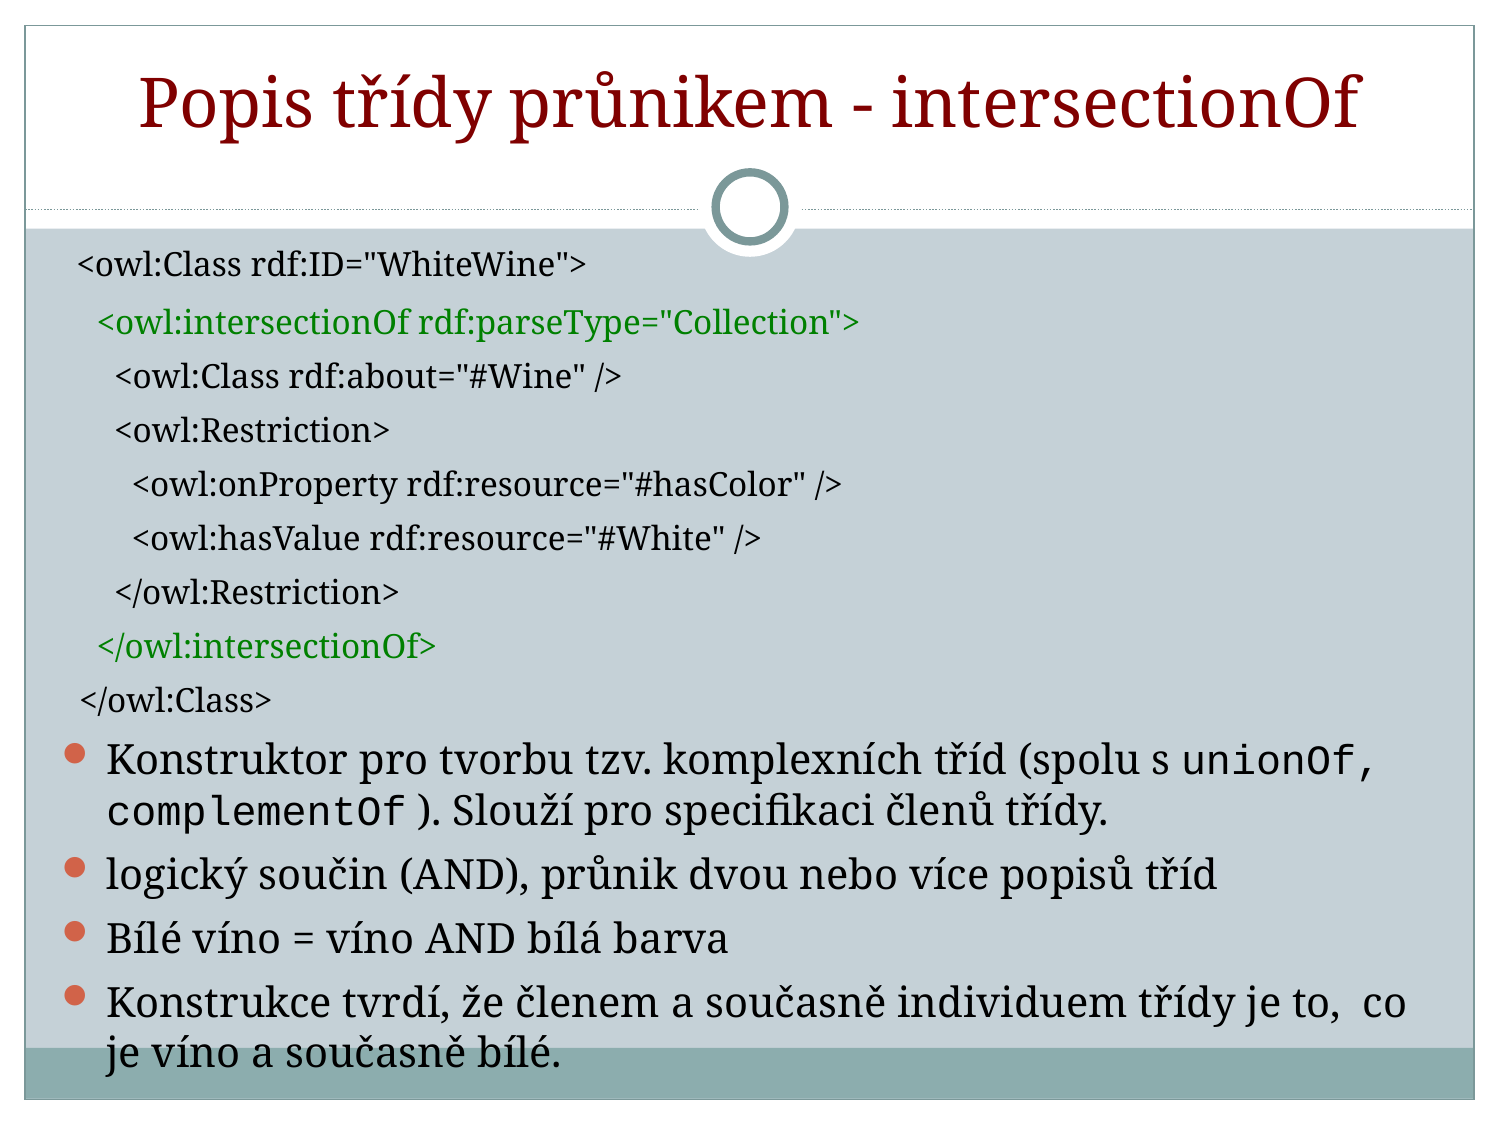

# Popis třídy průnikem - intersectionOf
 <owl:Class rdf:ID="WhiteWine">
 <owl:intersectionOf rdf:parseType="Collection">
 <owl:Class rdf:about="#Wine" />
 <owl:Restriction>
 <owl:onProperty rdf:resource="#hasColor" />
 <owl:hasValue rdf:resource="#White" />
 </owl:Restriction>
 </owl:intersectionOf>
 </owl:Class>
Konstruktor pro tvorbu tzv. komplexních tříd (spolu s unionOf, complementOf ). Slouží pro specifikaci členů třídy.
logický součin (AND), průnik dvou nebo více popisů tříd
Bílé víno = víno AND bílá barva
Konstrukce tvrdí, že členem a současně individuem třídy je to, co je víno a současně bílé.